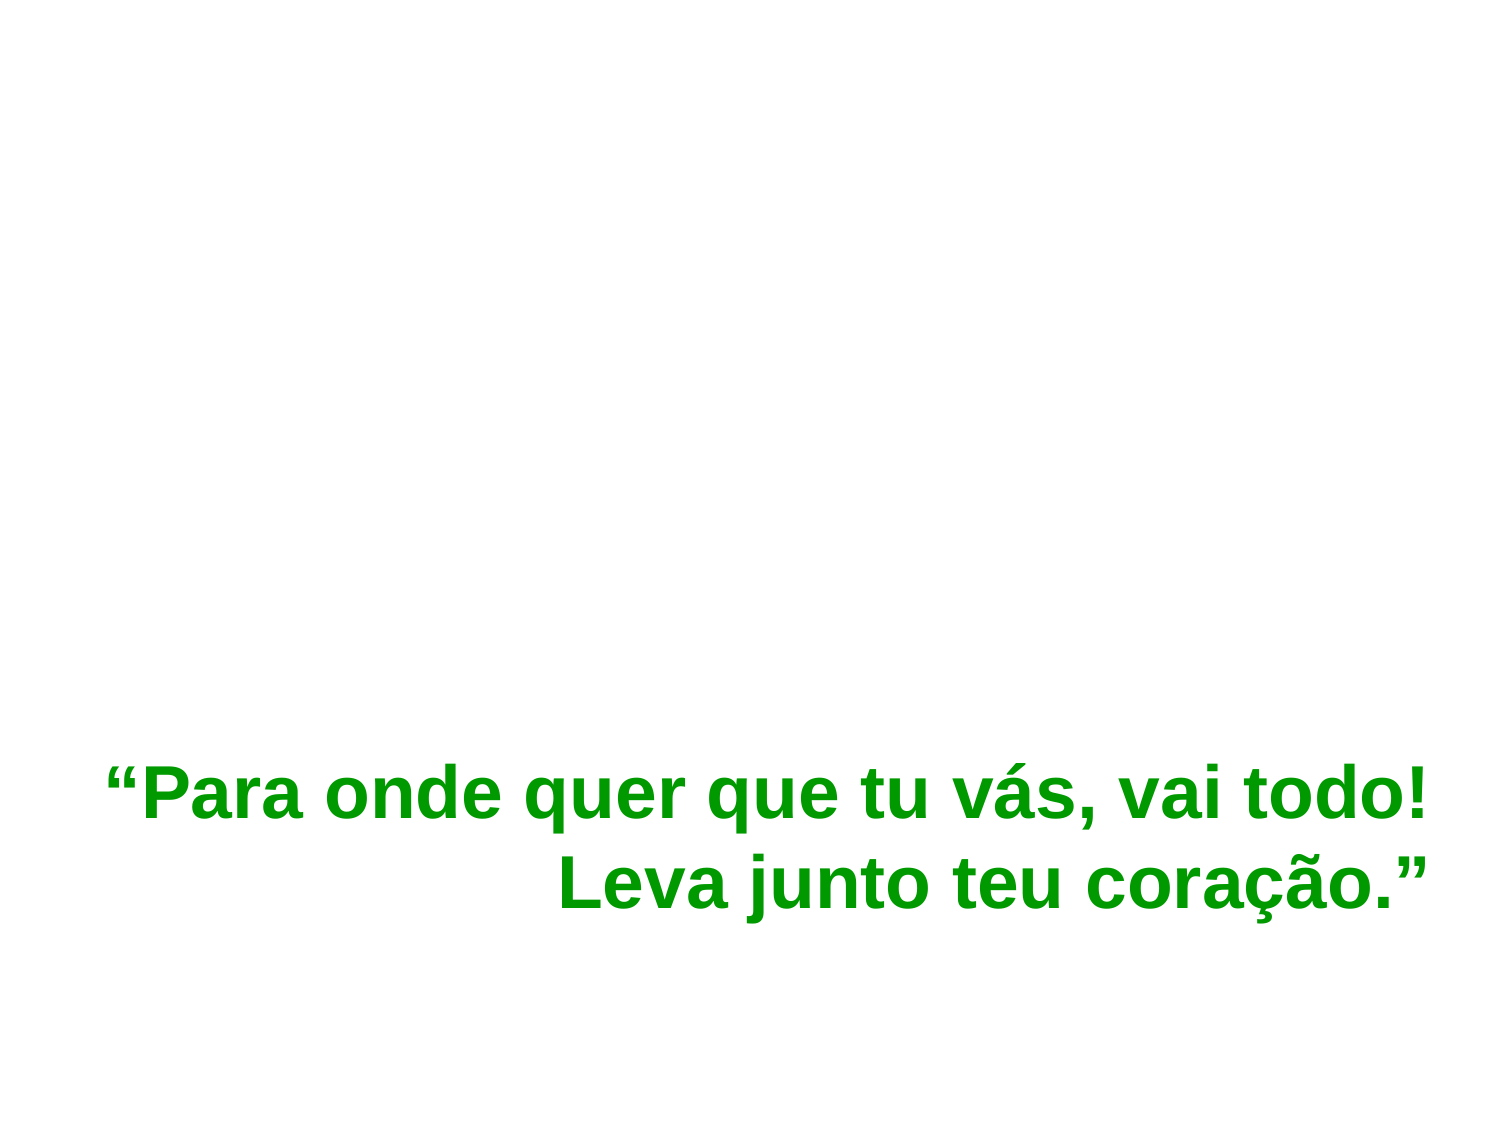

“Para onde quer que tu vás, vai todo! Leva junto teu coração.”